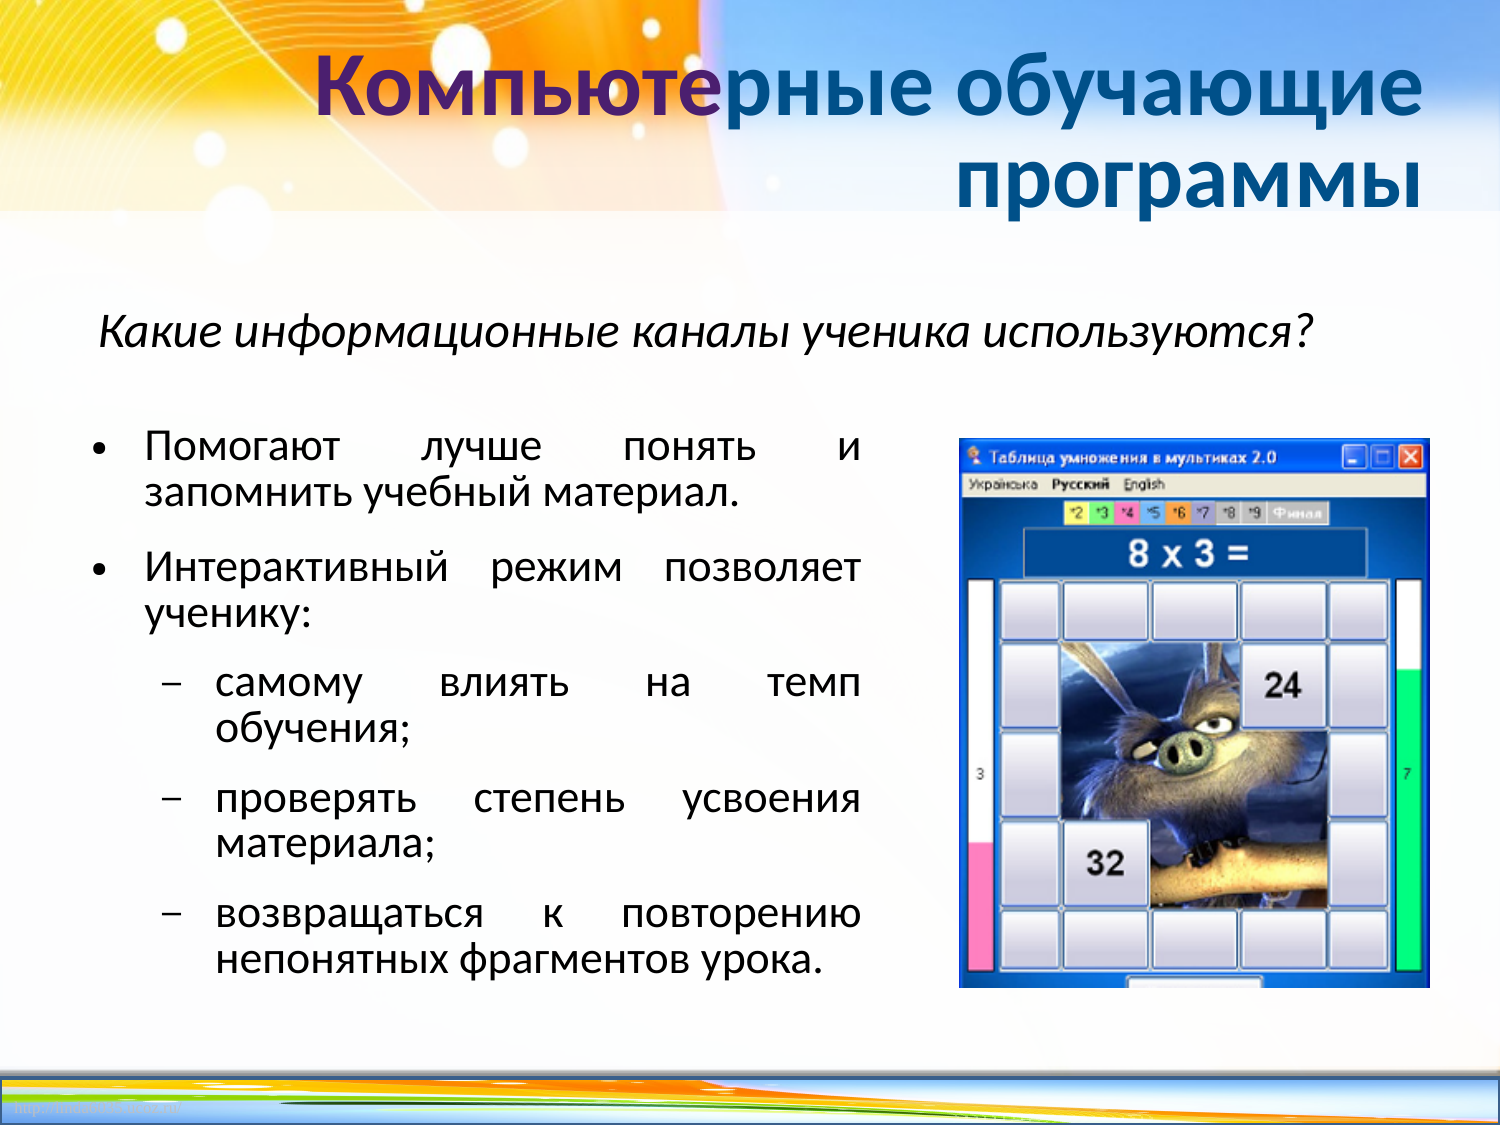

# Компьютерные обучающие программы
Какие информационные каналы ученика используются?
Помогают лучше понять и запомнить учебный материал.
Интерактивный режим позволяет ученику:
самому влиять на темп обучения;
проверять степень усвоения материала;
возвращаться к повторению непонятных фрагментов урока.